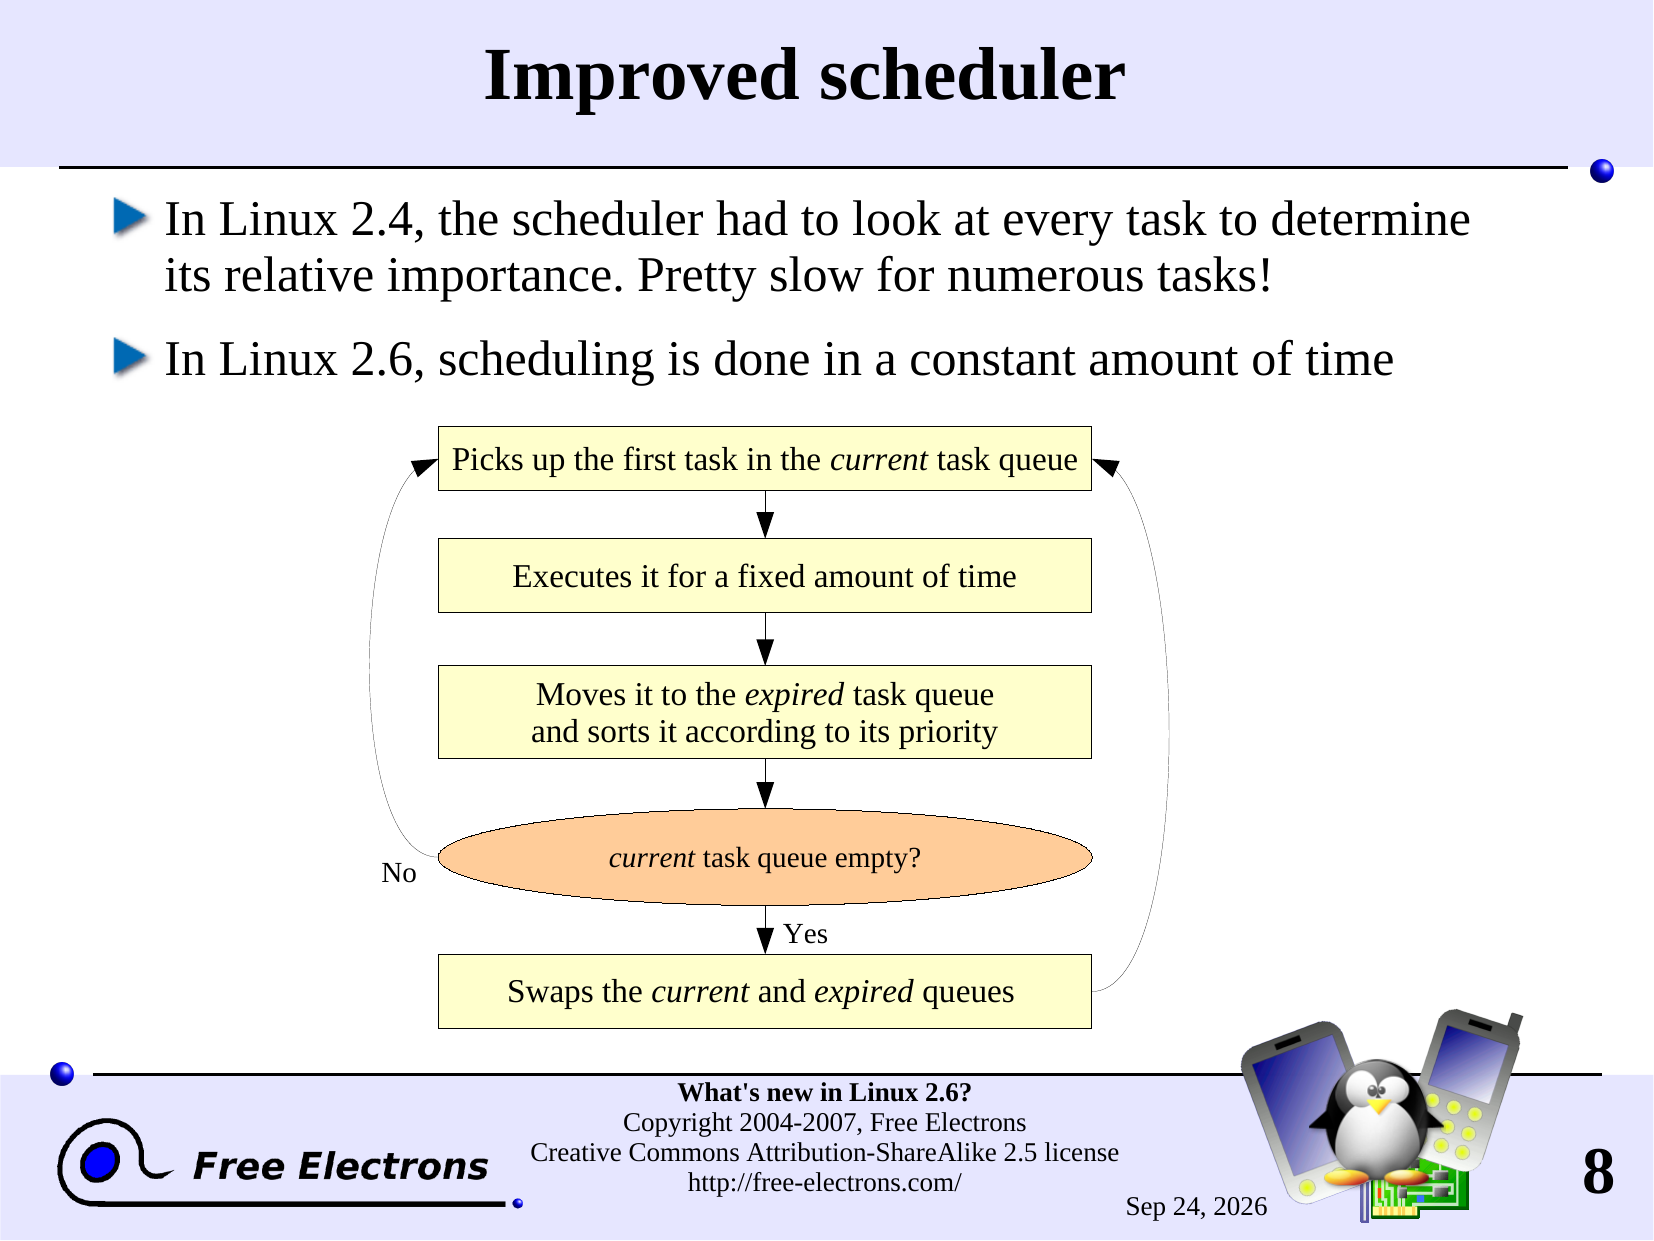

# Improved scheduler
In Linux 2.4, the scheduler had to look at every task to determine its relative importance. Pretty slow for numerous tasks!
In Linux 2.6, scheduling is done in a constant amount of time
Picks up the first task in the current task queue
Executes it for a fixed amount of time
Moves it to the expired task queue
and sorts it according to its priority
current task queue empty?
No
Yes
Swaps the current and expired queues